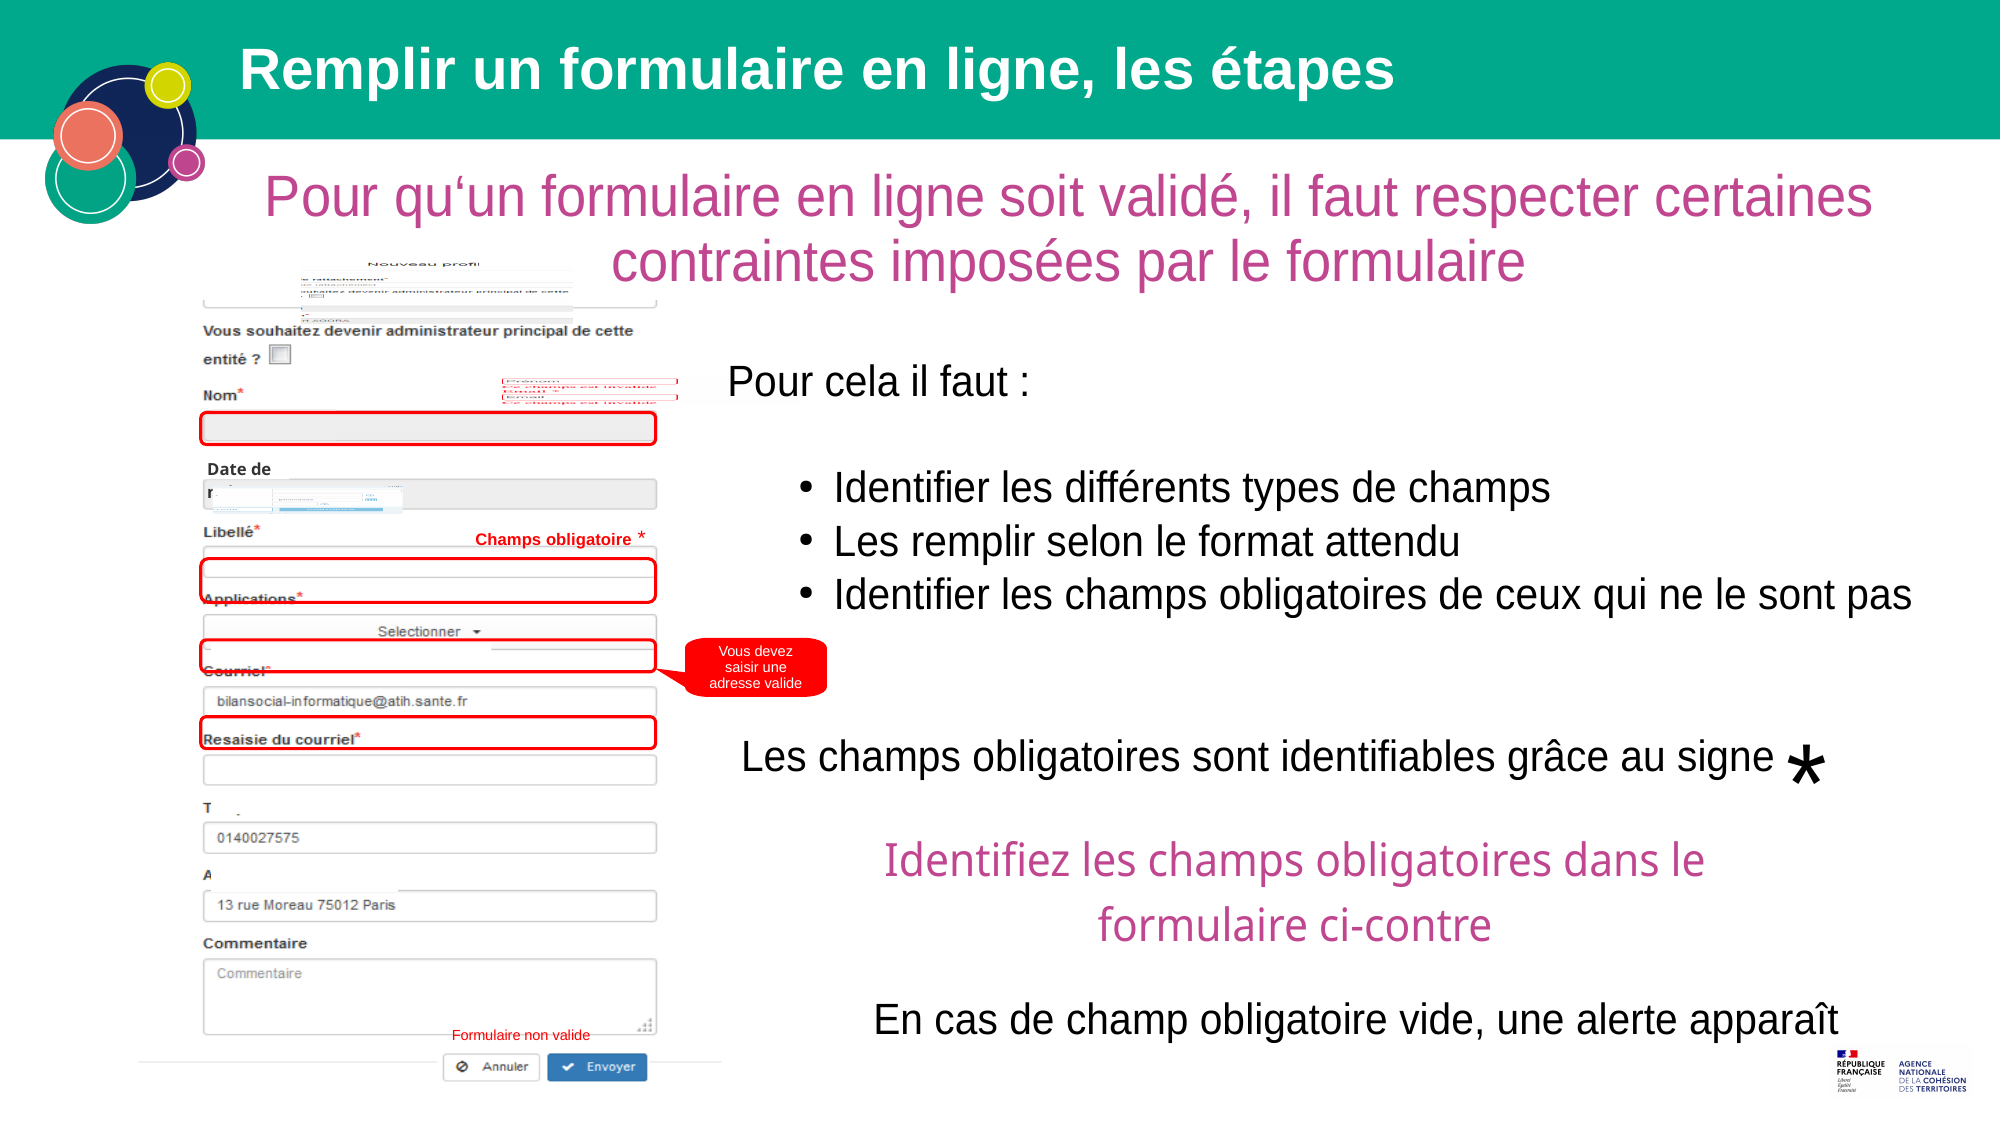

Remplir un formulaire en ligne, les étapes
Pour qu‘un formulaire en ligne soit validé, il faut respecter certaines contraintes imposées par le formulaire
1
Pour cela il faut :
Identifier les différents types de champs
Les remplir selon le format attendu
Identifier les champs obligatoires de ceux qui ne le sont pas
Date de naissance
Champs obligatoire *
Vous devez saisir une adresse valide
Les champs obligatoires sont identifiables grâce au signe
*
Identifiez les champs obligatoires dans le formulaire ci-contre
En cas de champ obligatoire vide, une alerte apparaît
Formulaire non valide